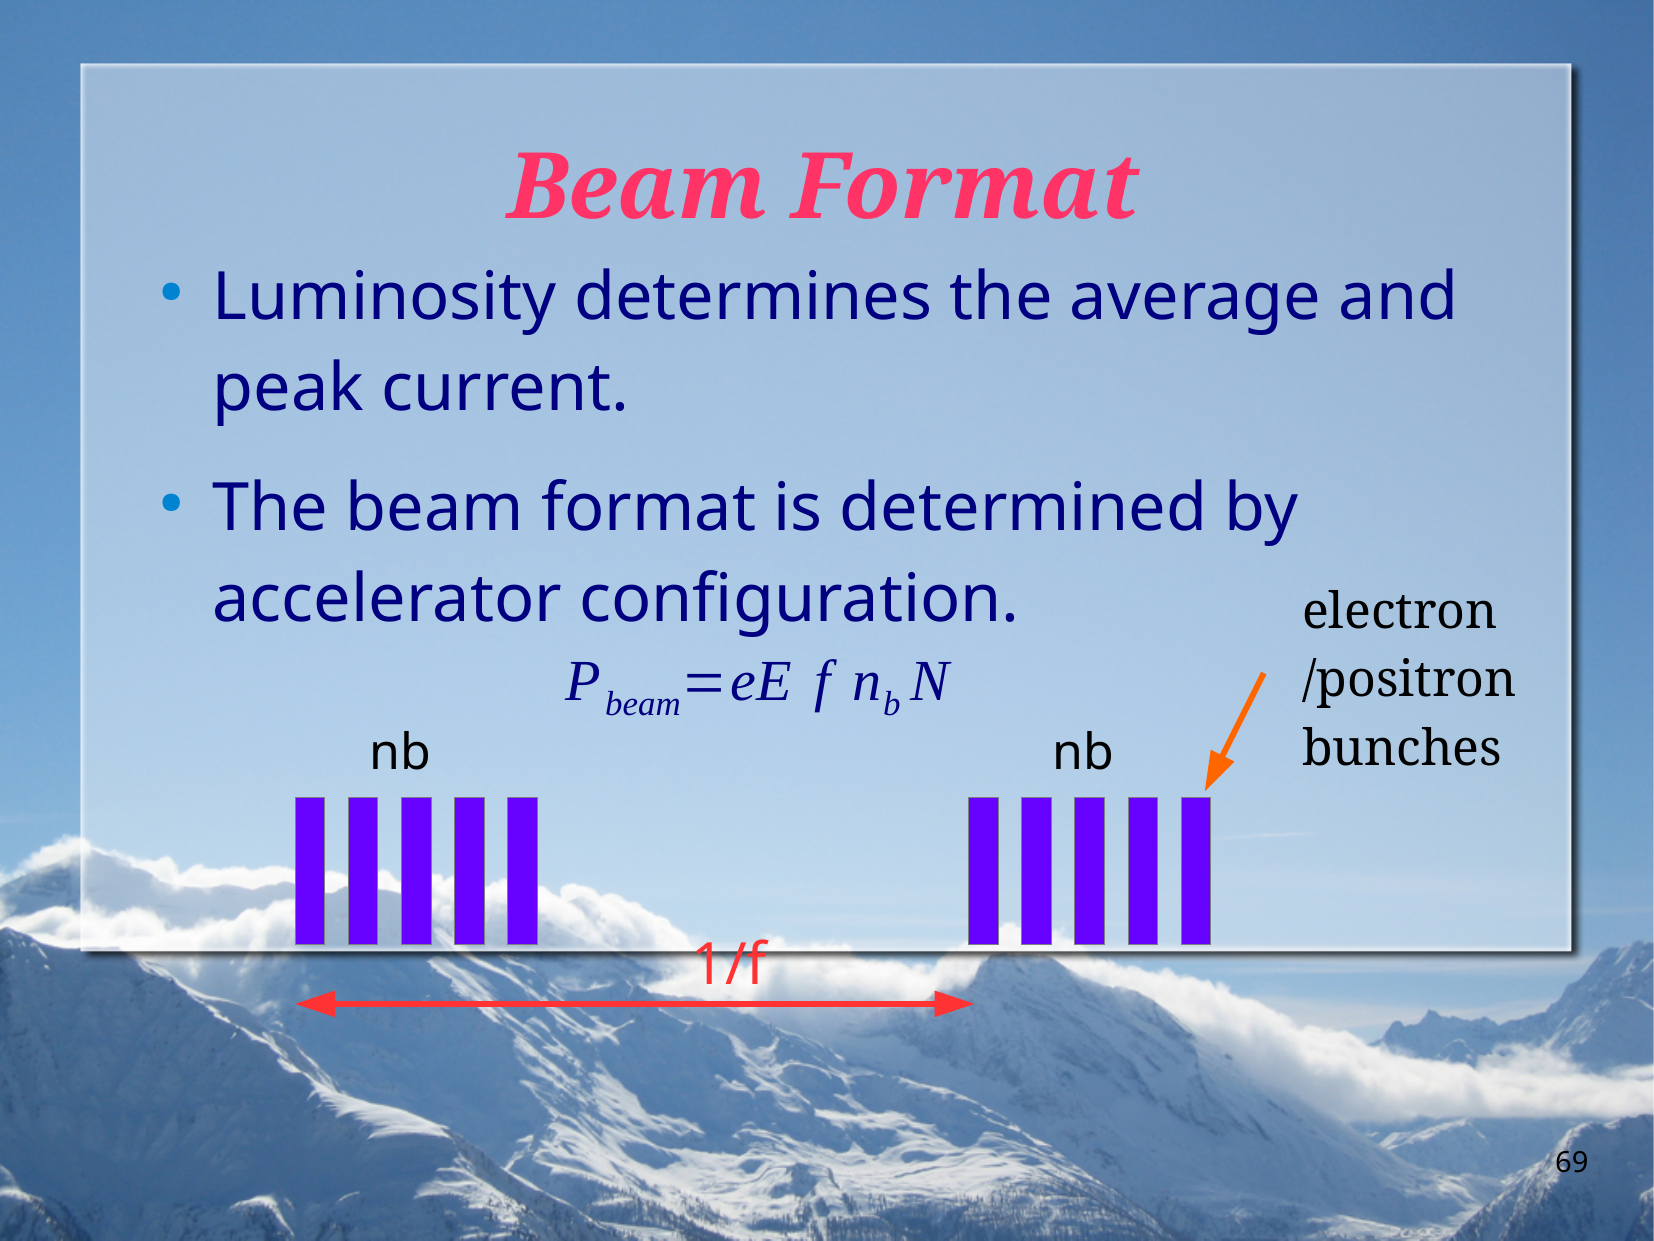

# Beam Format
Luminosity determines the average and peak current.
The beam format is determined by accelerator configuration.
electron
/positron
bunches
nb
nb
1/f
69